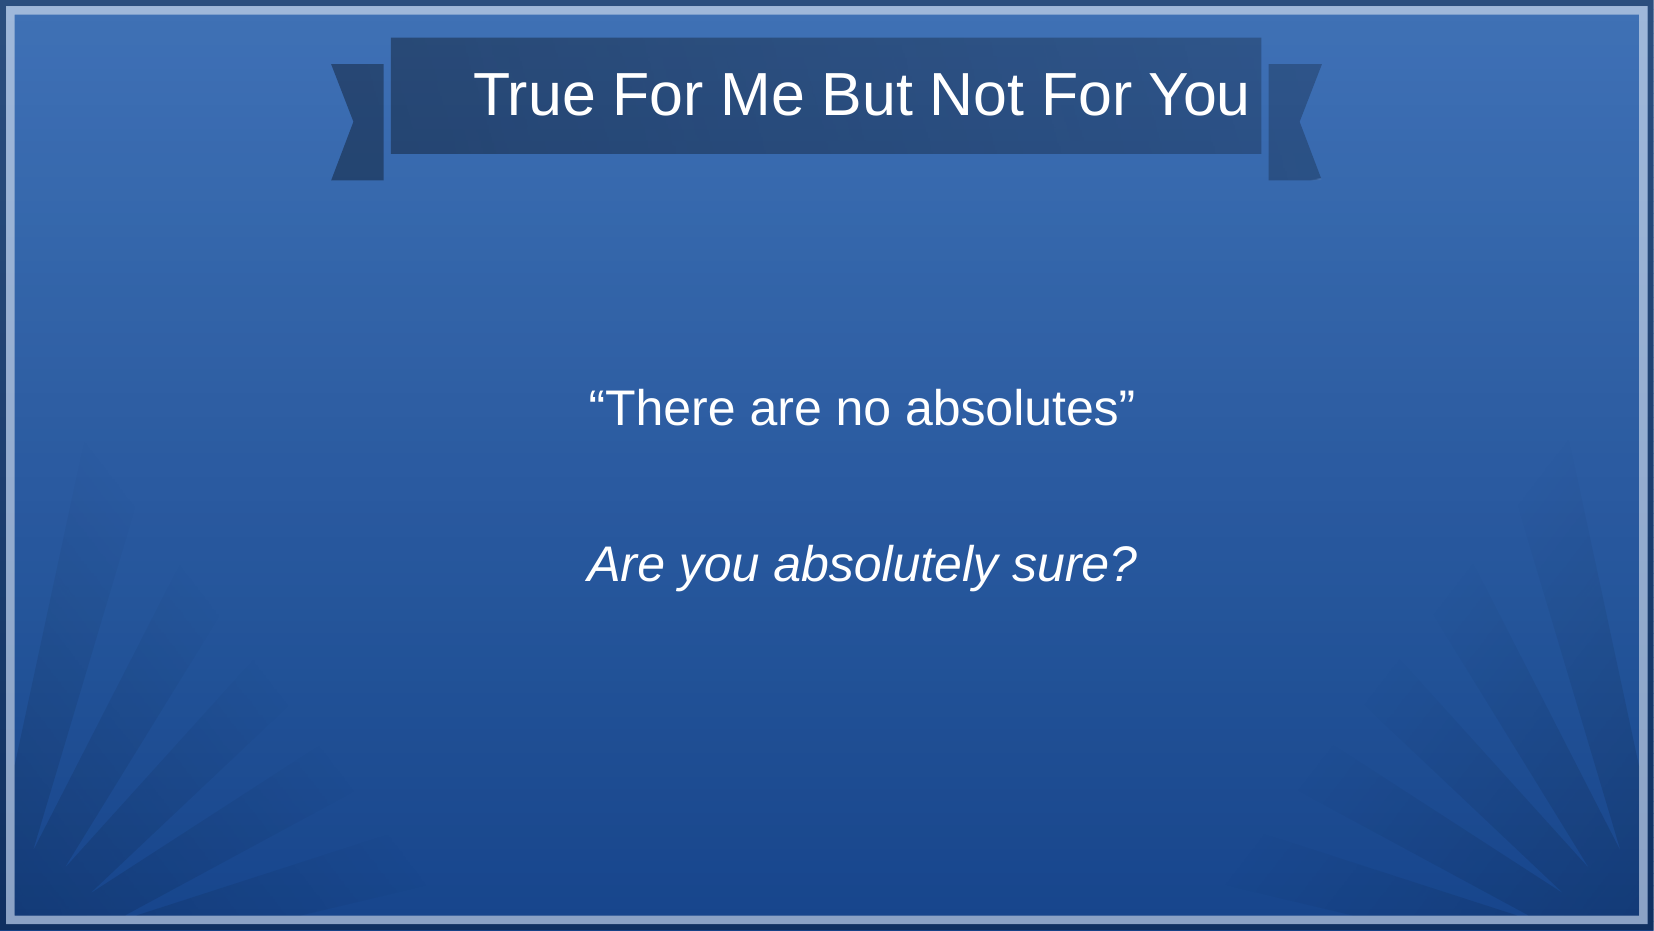

# True For Me But Not For You
“There are no absolutes”
Are you absolutely sure?